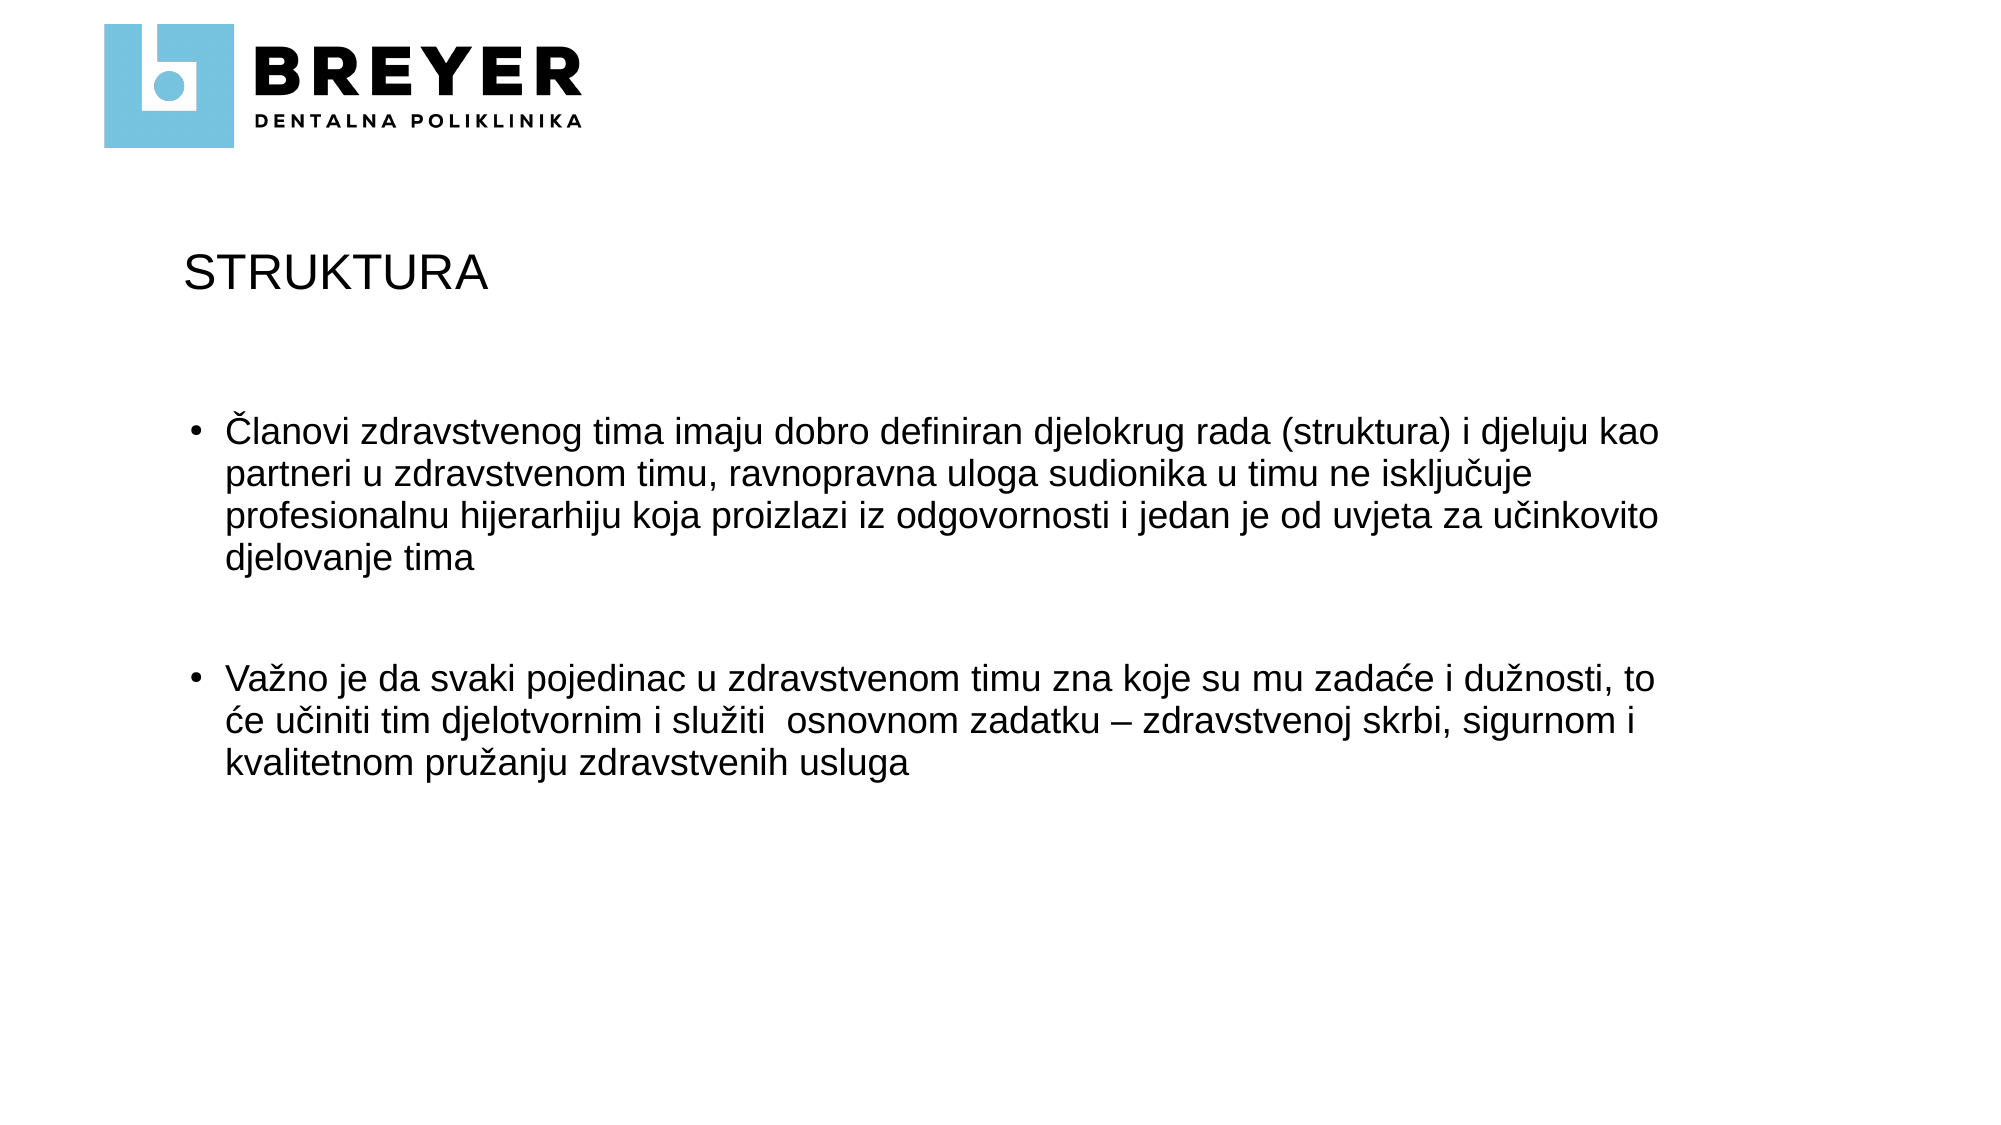

# STRUKTURA
Članovi zdravstvenog tima imaju dobro definiran djelokrug rada (struktura) i djeluju kao partneri u zdravstvenom timu, ravnopravna uloga sudionika u timu ne isključuje
profesionalnu hijerarhiju koja proizlazi iz odgovornosti i jedan je od uvjeta za učinkovito djelovanje tima
Važno je da svaki pojedinac u zdravstvenom timu zna koje su mu zadaće i dužnosti, to će učiniti tim djelotvornim i služiti osnovnom zadatku – zdravstvenoj skrbi, sigurnom i kvalitetnom pružanju zdravstvenih usluga